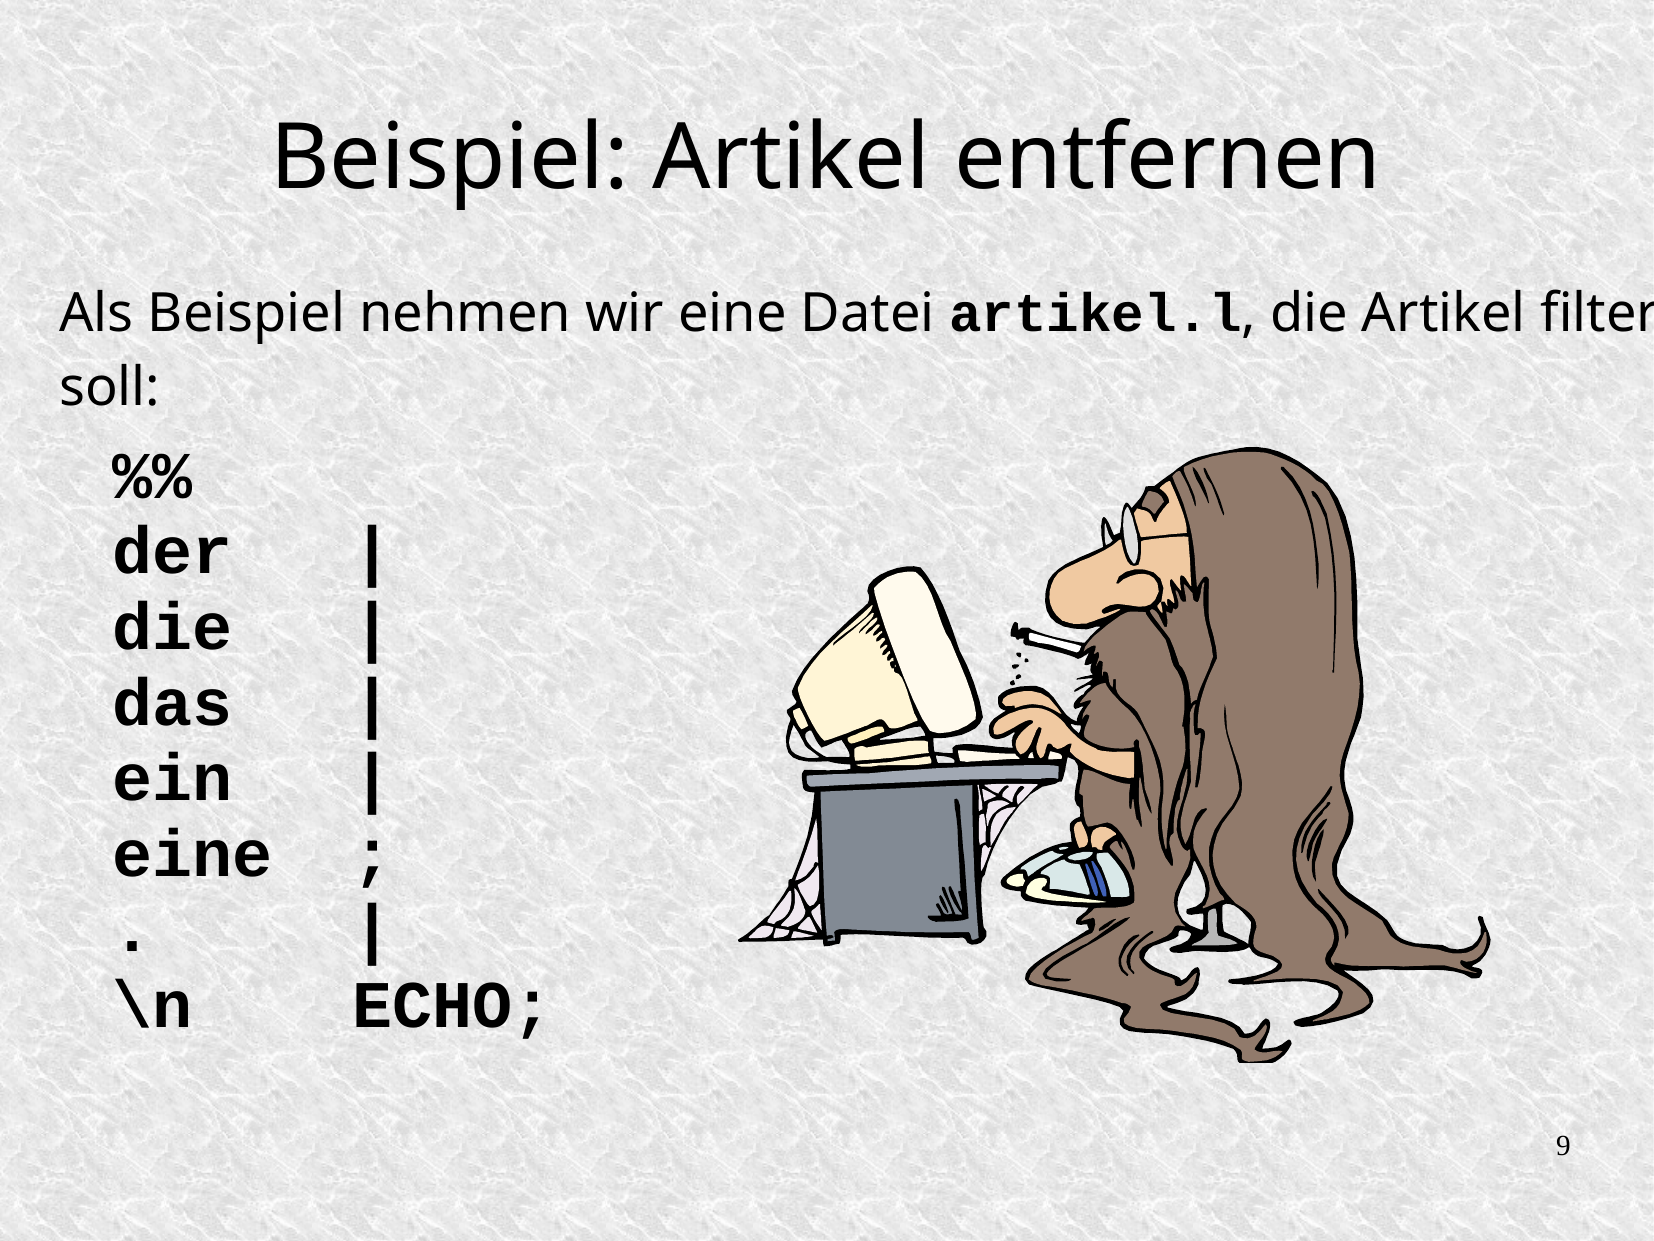

# Beispiel: Artikel entfernen
Als Beispiel nehmen wir eine Datei artikel.l, die Artikel filtern
soll:
%%
der |
die |
das |
ein |
eine ;
. |
\n ECHO;
9